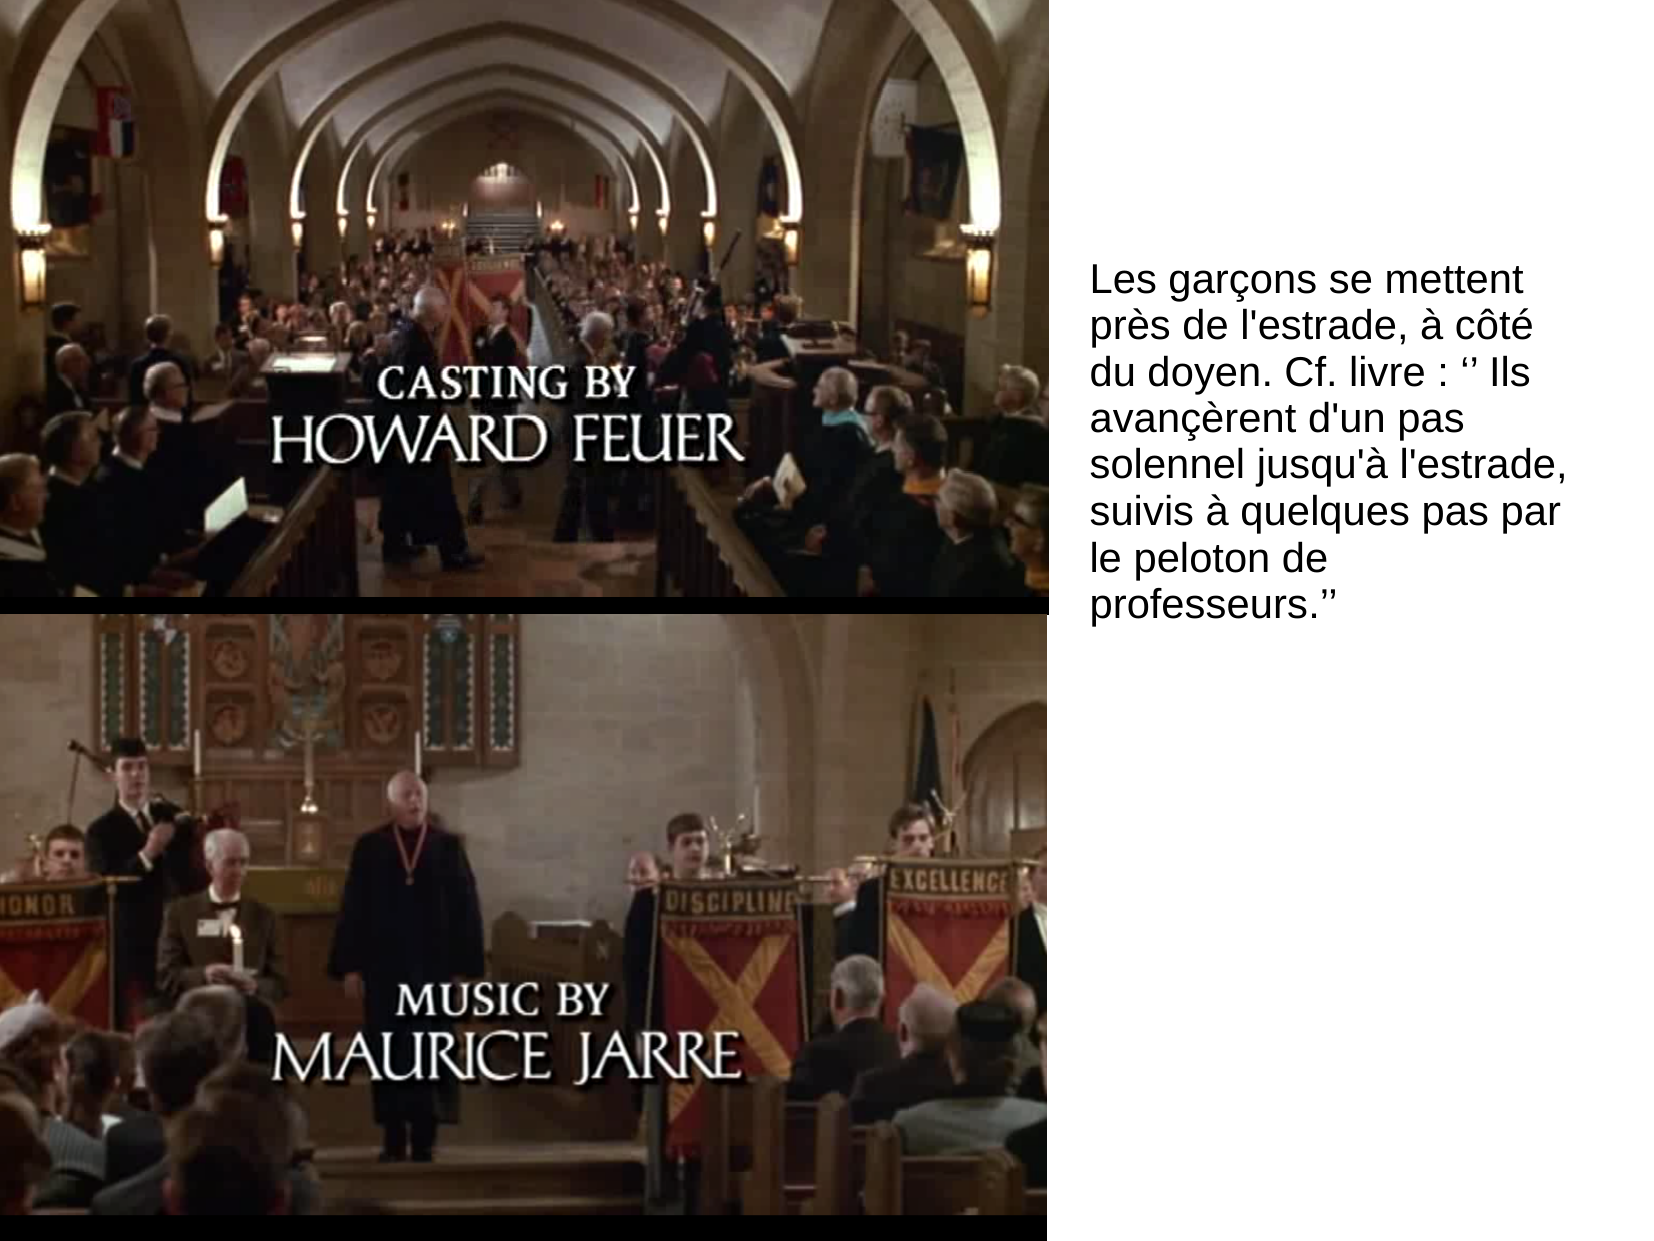

Les garçons se mettent près de l'estrade, à côté du doyen. Cf. livre : ‘’ Ils avançèrent d'un pas solennel jusqu'à l'estrade, suivis à quelques pas par le peloton de professeurs.’’